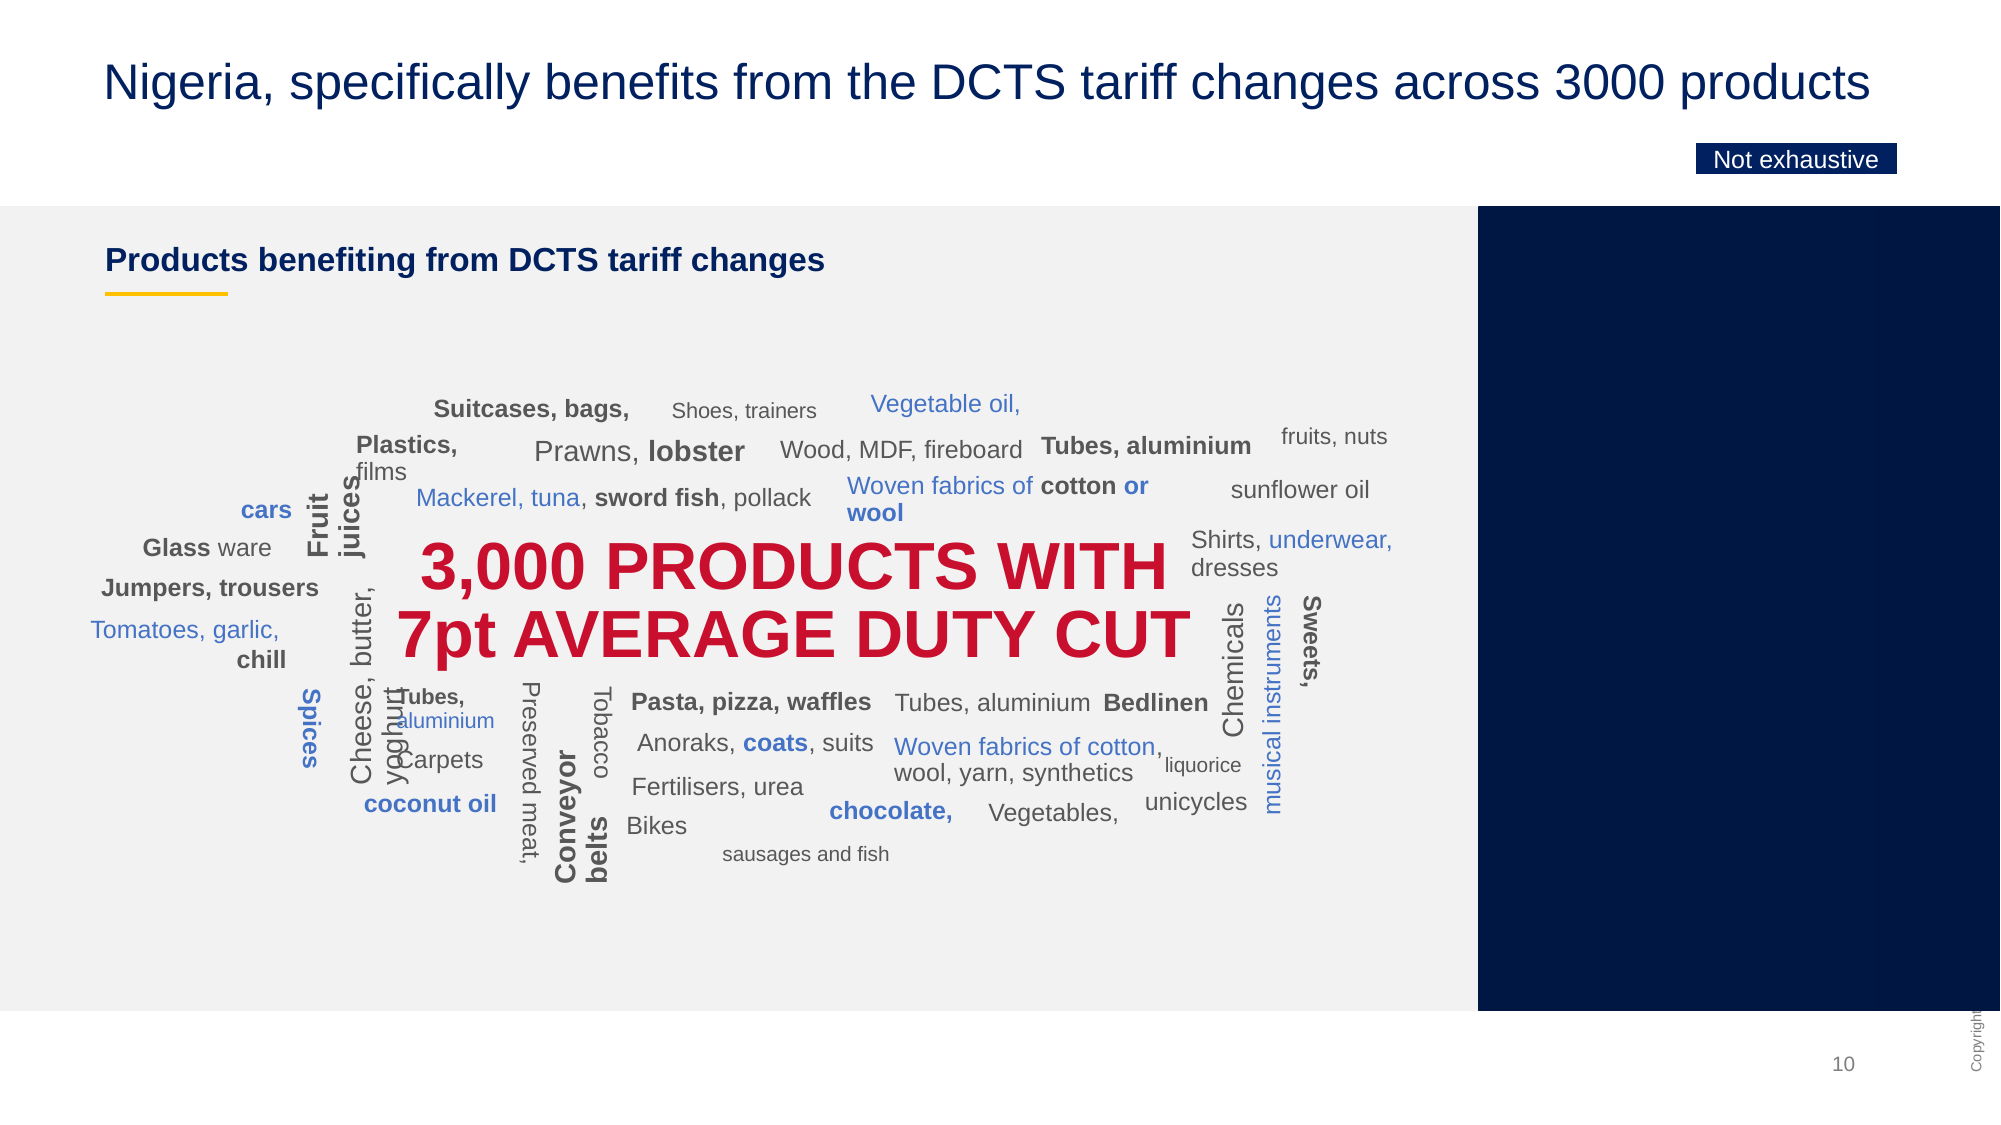

# Nigeria, specifically benefits from the DCTS tariff changes across 3000 products
Not exhaustive
Products benefiting from DCTS tariff changes
Vegetable oil,
Shoes, trainers
Suitcases, bags,
fruits, nuts
Tubes, aluminium
Plastics, films
Wood, MDF, fireboard
Prawns, lobster
Fruit juices
Woven fabrics of cotton or wool
sunflower oil
Mackerel, tuna, sword fish, pollack
cars
Shirts, underwear,
dresses
Glass ware
3,000 PRODUCTS WITH
7pt AVERAGE DUTY CUT
Jumpers, trousers
Tomatoes, garlic,
chill
Cheese, butter, yoghurt
Sweets,
Chemicals
Pasta, pizza, waffles
Tubes,
aluminium
Bedlinen
Tubes, aluminium
musical instruments
Tobacco
Spices
Woven fabrics of cotton,
wool, yarn, synthetics
Anoraks, coats, suits
Carpets
liquorice
Preserved meat,
Fertilisers, urea
Conveyor belts
unicycles
coconut oil
chocolate,
Vegetables,
Bikes
sausages and fish